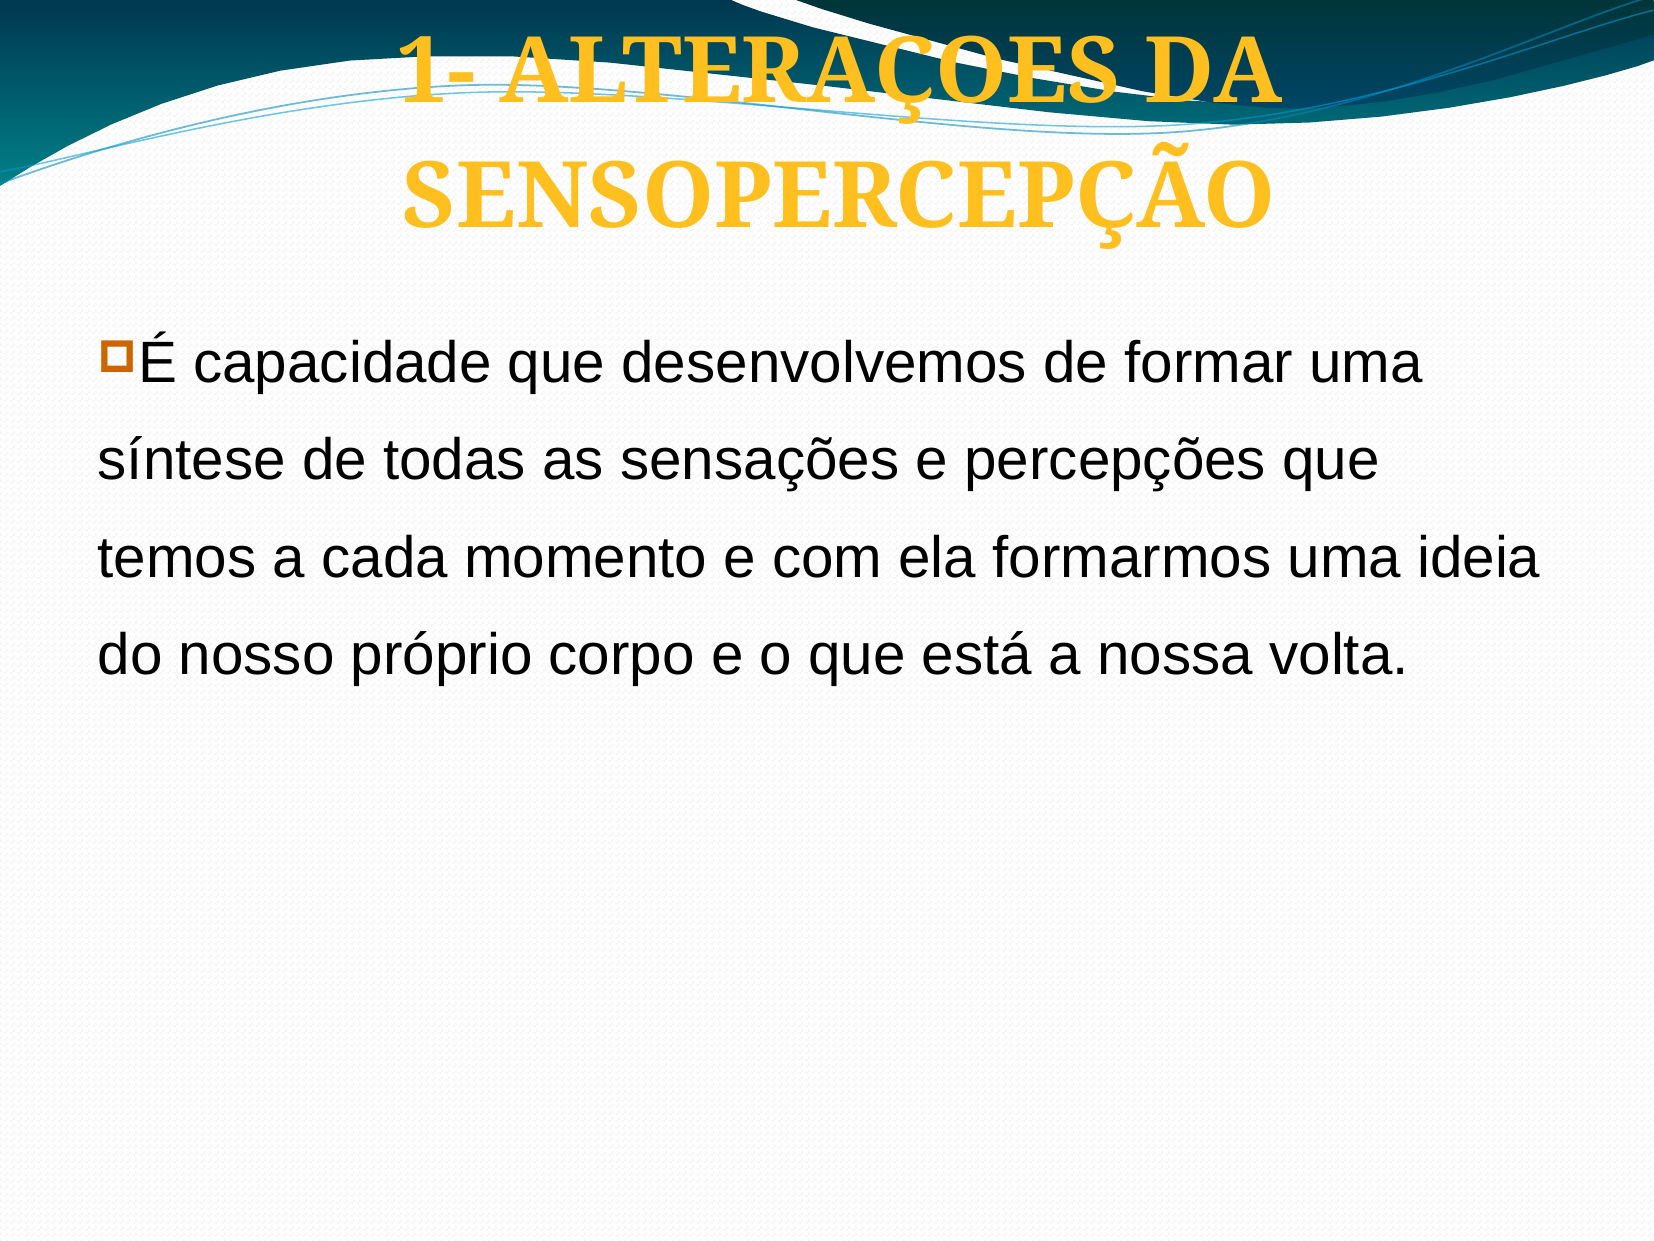

1- ALTERAÇOES DA SENSOPERCEPÇÃO
É capacidade que desenvolvemos de formar uma síntese de todas as sensações e percepções que temos a cada momento e com ela formarmos uma ideia do nosso próprio corpo e o que está a nossa volta.